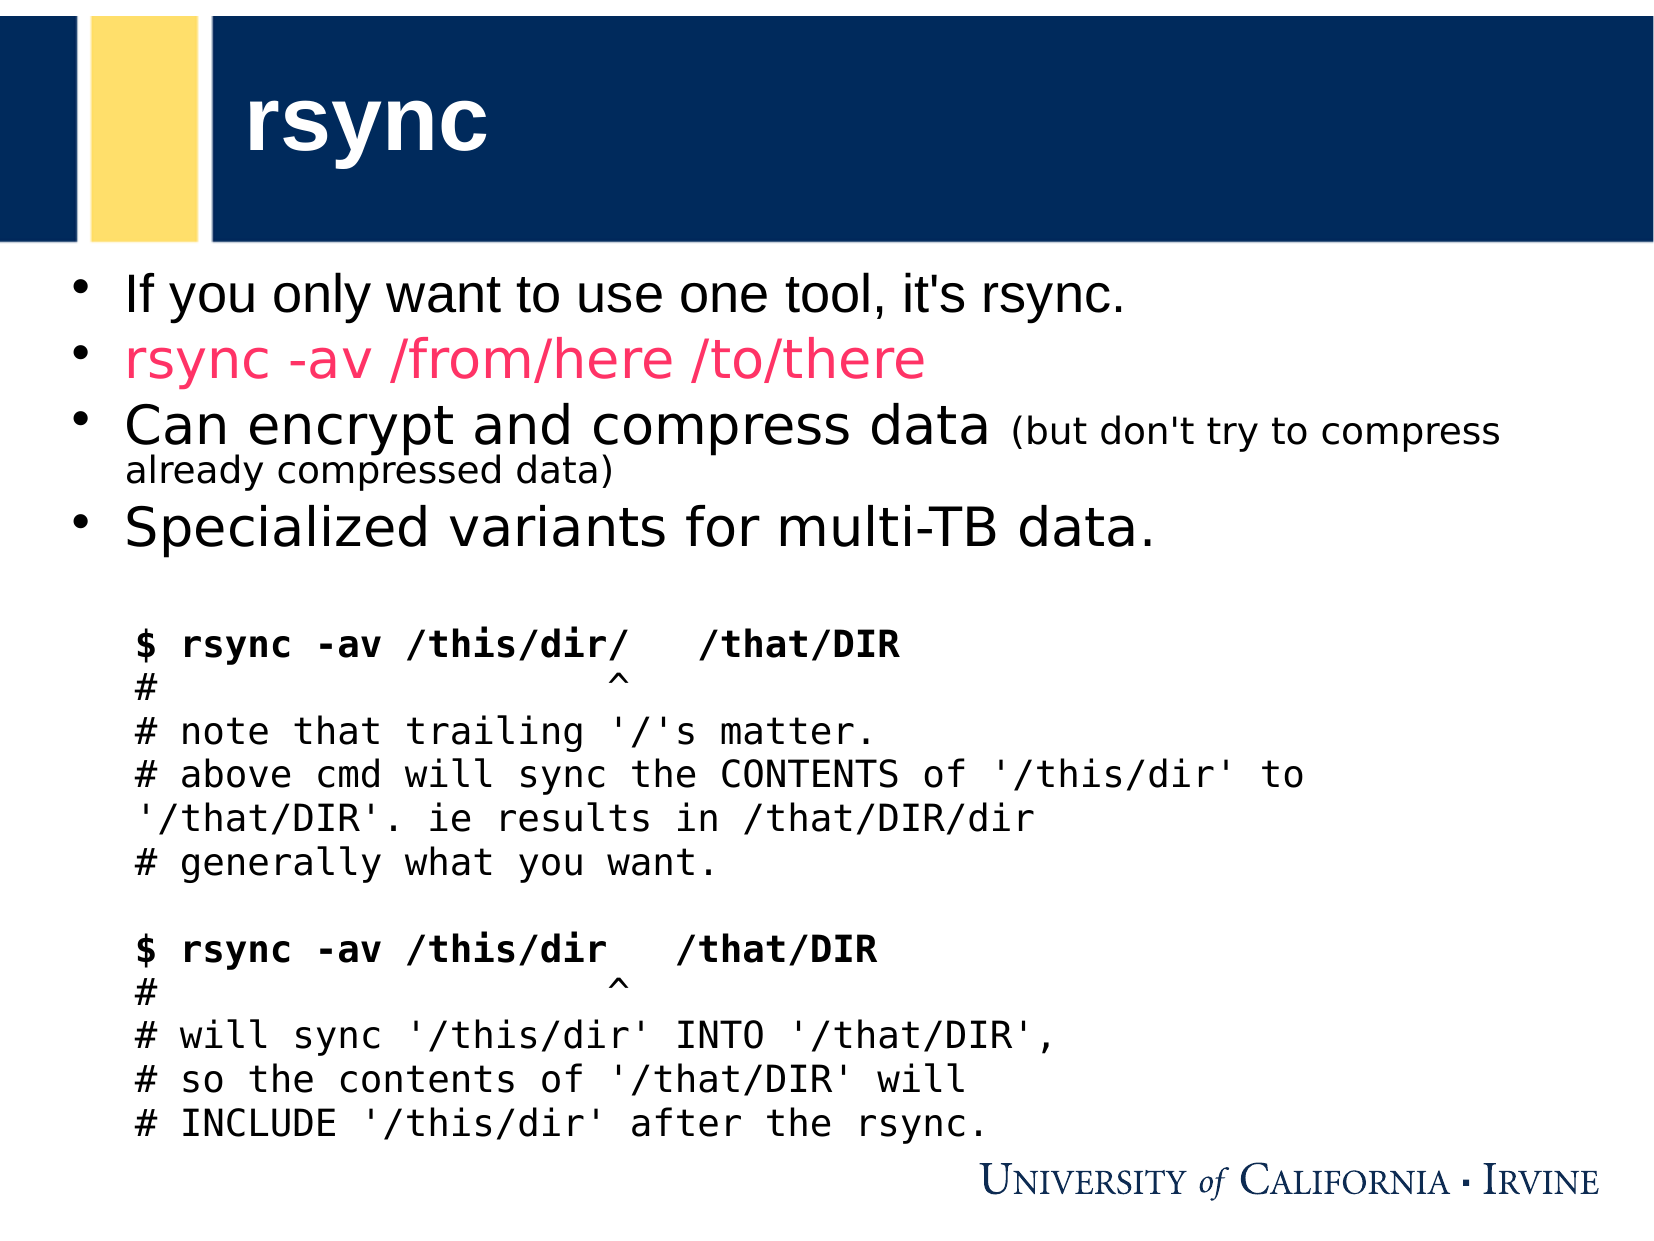

# rsync
If you only want to use one tool, it's rsync.
rsync -av /from/here /to/there
Can encrypt and compress data (but don't try to compress already compressed data)
Specialized variants for multi-TB data.
$ rsync -av /this/dir/ /that/DIR
# ^
# note that trailing '/'s matter.
# above cmd will sync the CONTENTS of '/this/dir' to '/that/DIR'. ie results in /that/DIR/dir
# generally what you want.
$ rsync -av /this/dir /that/DIR
# ^
# will sync '/this/dir' INTO '/that/DIR',
# so the contents of '/that/DIR' will
# INCLUDE '/this/dir' after the rsync.